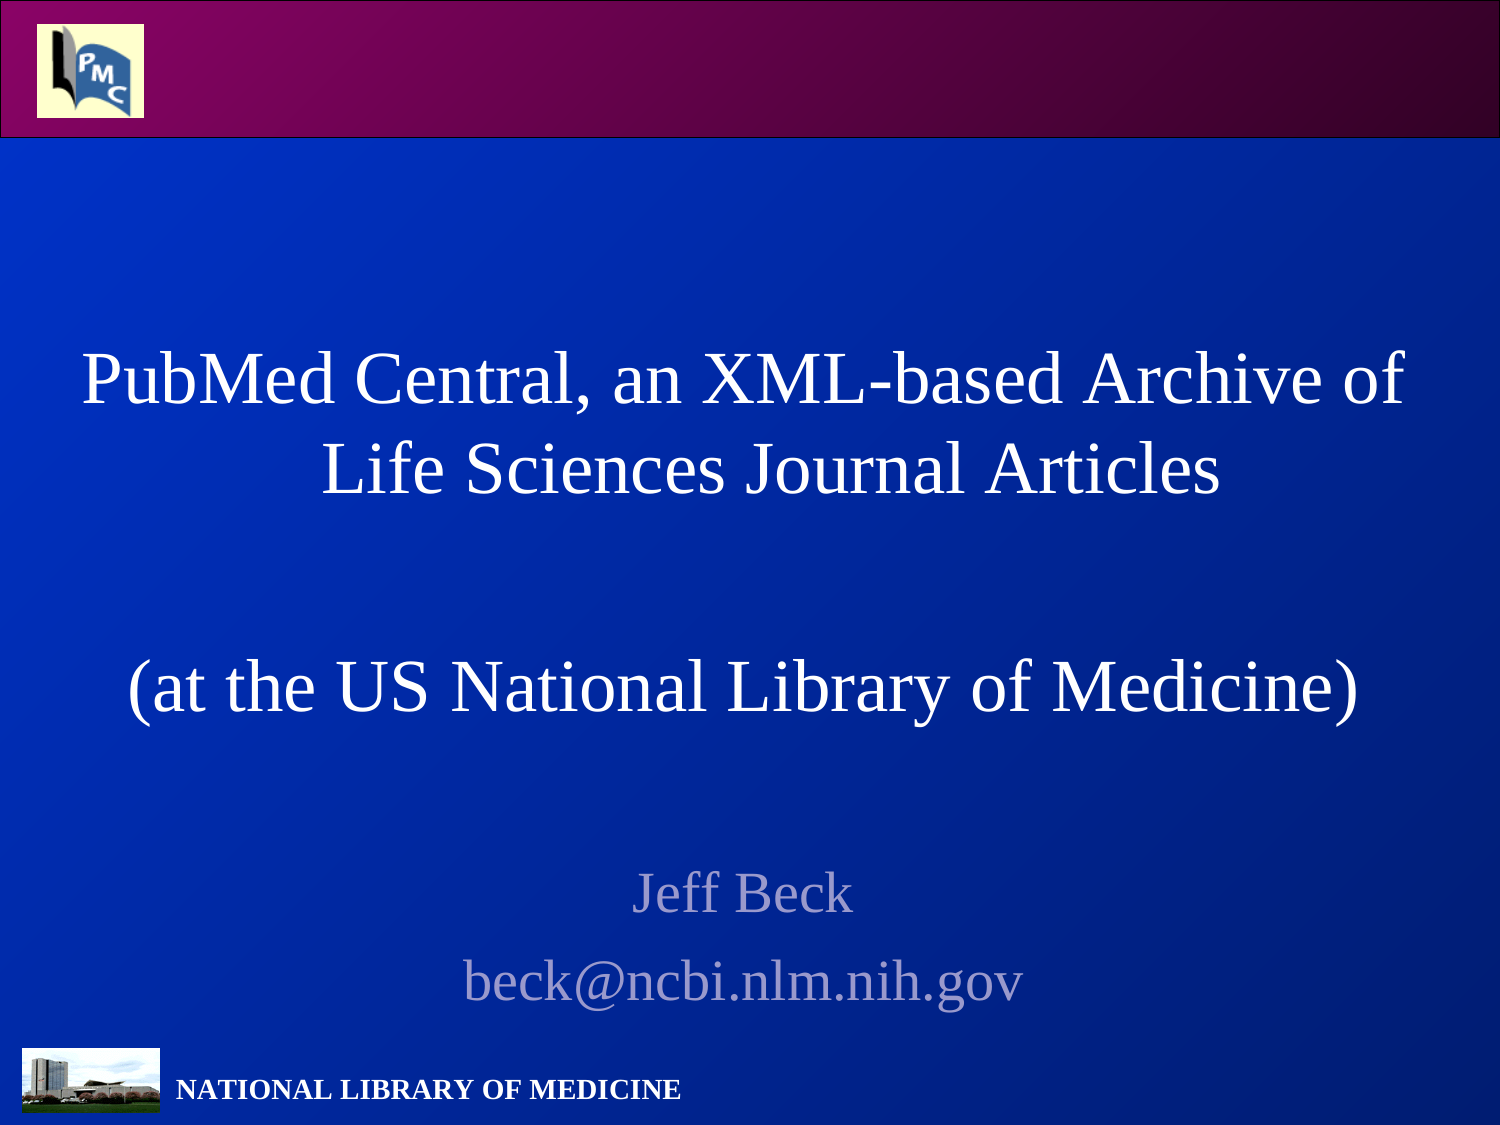

#
PubMed Central, an XML-based Archive of Life Sciences Journal Articles
(at the US National Library of Medicine)
Jeff Beck
beck@ncbi.nlm.nih.gov